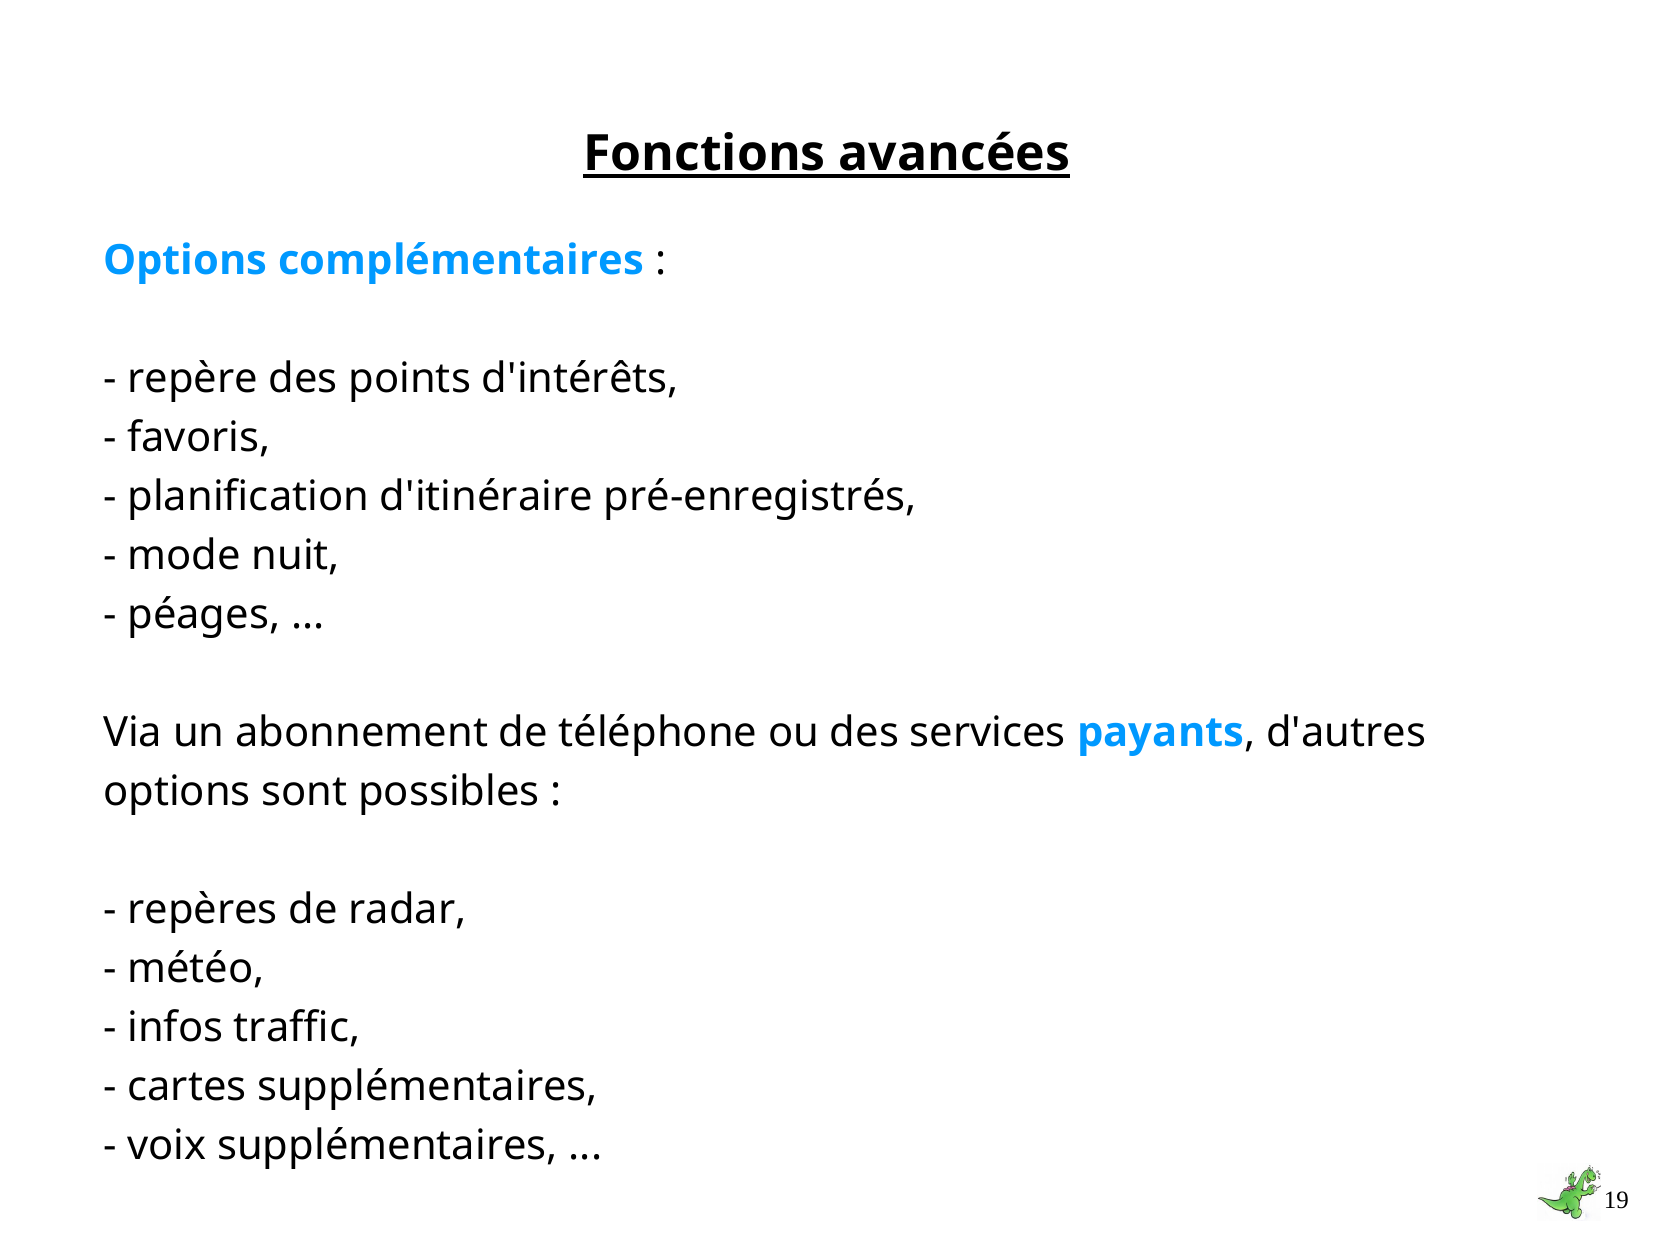

Fonctions avancées
Options complémentaires :
- repère des points d'intérêts,
- favoris,
- planification d'itinéraire pré-enregistrés,
- mode nuit,
- péages, ...
Via un abonnement de téléphone ou des services payants, d'autres options sont possibles :
- repères de radar,
- météo,
- infos traffic,
- cartes supplémentaires,
- voix supplémentaires, ...
19